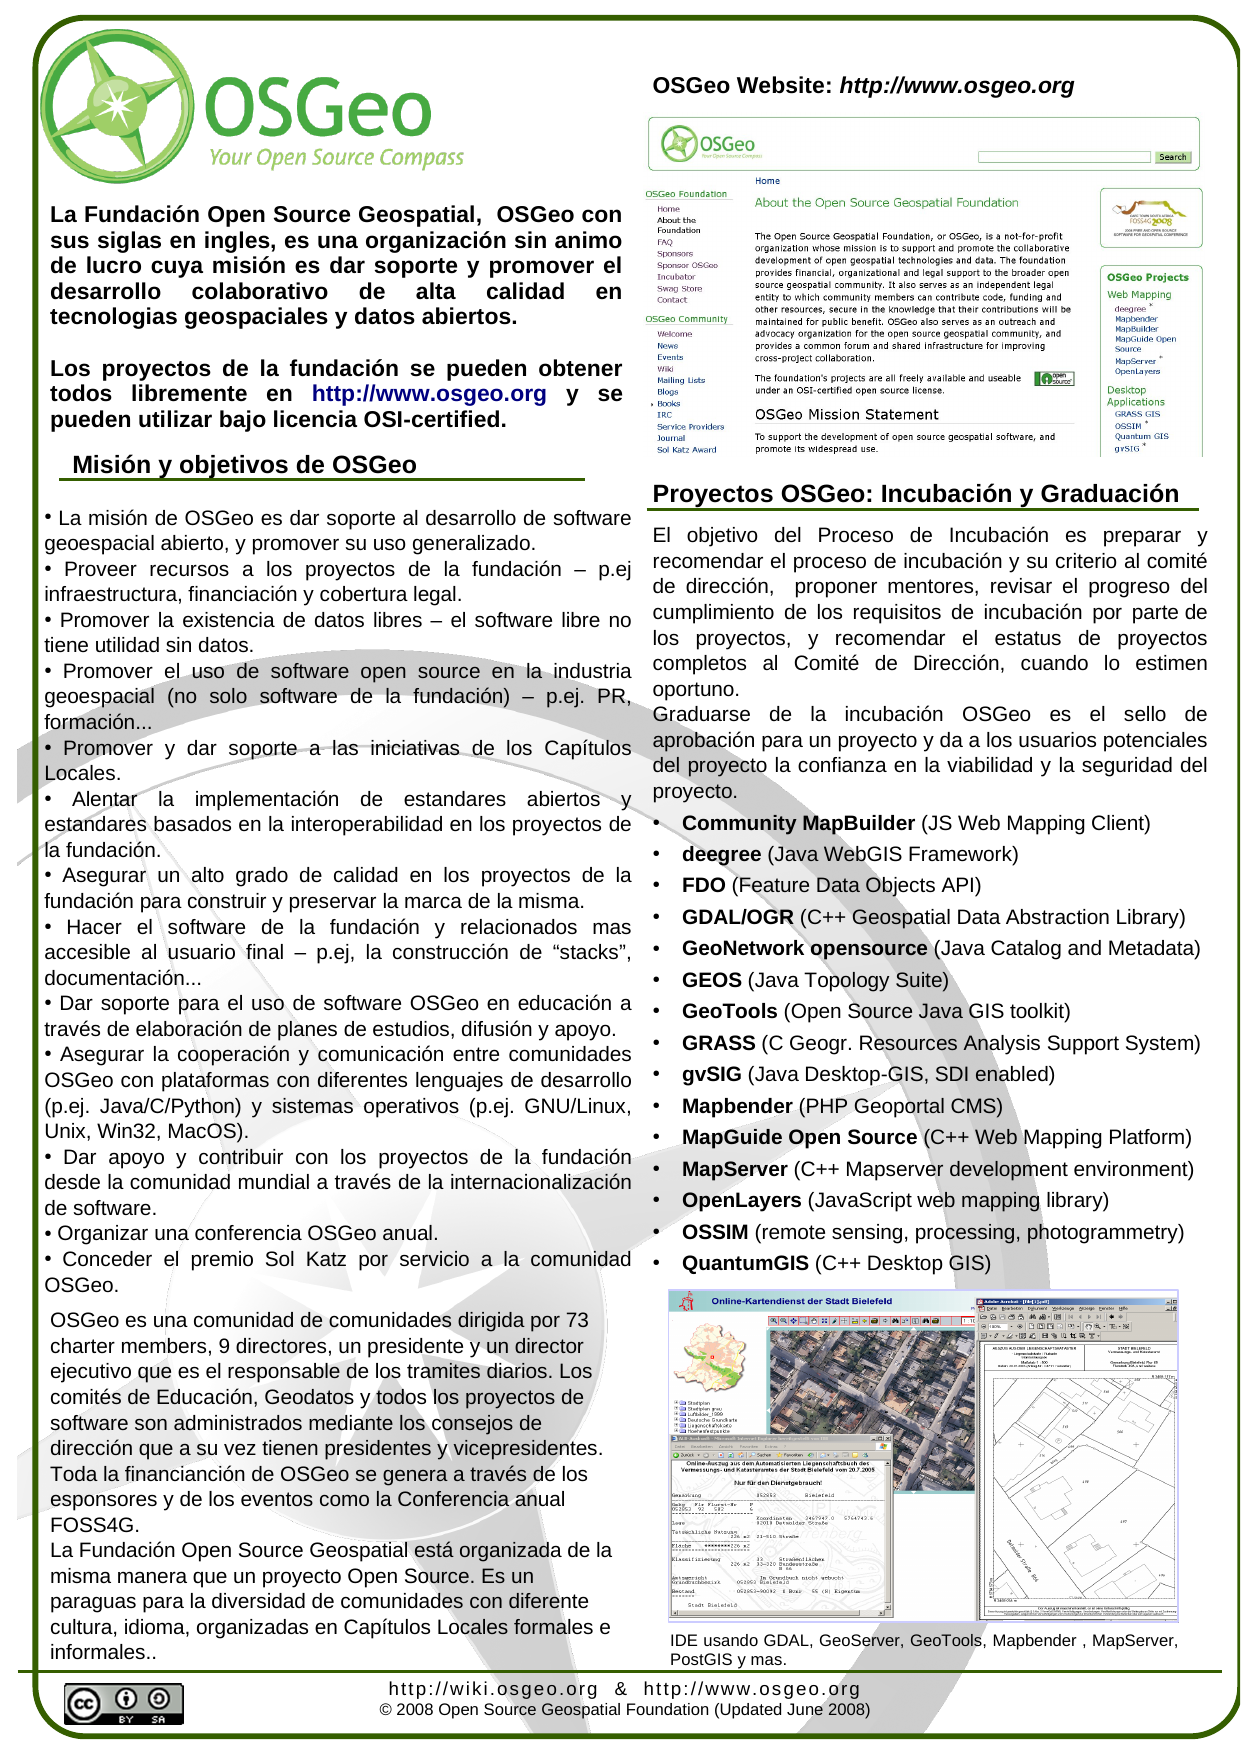

OSGeo Website: http://www.osgeo.org
La Fundación Open Source Geospatial, OSGeo con sus siglas en ingles, es una organización sin animo de lucro cuya misión es dar soporte y promover el desarrollo colaborativo de alta calidad en tecnologias geospaciales y datos abiertos.
Los proyectos de la fundación se pueden obtener todos libremente en http://www.osgeo.org y se pueden utilizar bajo licencia OSI-certified.
 Misión y objetivos de OSGeo
 La misión de OSGeo es dar soporte al desarrollo de software geoespacial abierto, y promover su uso generalizado.
 Proveer recursos a los proyectos de la fundación – p.ej infraestructura, financiación y cobertura legal.
 Promover la existencia de datos libres – el software libre no tiene utilidad sin datos.
 Promover el uso de software open source en la industria geoespacial (no solo software de la fundación) – p.ej. PR, formación...
 Promover y dar soporte a las iniciativas de los Capítulos Locales.
 Alentar la implementación de estandares abiertos y estandares basados en la interoperabilidad en los proyectos de la fundación.
 Asegurar un alto grado de calidad en los proyectos de la fundación para construir y preservar la marca de la misma.
 Hacer el software de la fundación y relacionados mas accesible al usuario final – p.ej, la construcción de “stacks”, documentación...
 Dar soporte para el uso de software OSGeo en educación a través de elaboración de planes de estudios, difusión y apoyo.
 Asegurar la cooperación y comunicación entre comunidades OSGeo con plataformas con diferentes lenguajes de desarrollo (p.ej. Java/C/Python) y sistemas operativos (p.ej. GNU/Linux, Unix, Win32, MacOS).
 Dar apoyo y contribuir con los proyectos de la fundación desde la comunidad mundial a través de la internacionalización de software.
 Organizar una conferencia OSGeo anual.
 Conceder el premio Sol Katz por servicio a la comunidad OSGeo.
Proyectos OSGeo: Incubación y Graduación
El objetivo del Proceso de Incubación es preparar y recomendar el proceso de incubación y su criterio al comité de dirección, proponer mentores, revisar el progreso del cumplimiento de los requisitos de incubación por parte de los proyectos, y recomendar el estatus de proyectos completos al Comité de Dirección, cuando lo estimen oportuno.
Graduarse de la incubación OSGeo es el sello de aprobación para un proyecto y da a los usuarios potenciales del proyecto la confianza en la viabilidad y la seguridad del proyecto.
Community MapBuilder (JS Web Mapping Client)
deegree (Java WebGIS Framework)
FDO (Feature Data Objects API)
GDAL/OGR (C++ Geospatial Data Abstraction Library)
GeoNetwork opensource (Java Catalog and Metadata)
GEOS (Java Topology Suite)
GeoTools (Open Source Java GIS toolkit)
GRASS (C Geogr. Resources Analysis Support System)
gvSIG (Java Desktop-GIS, SDI enabled)
Mapbender (PHP Geoportal CMS)
MapGuide Open Source (C++ Web Mapping Platform)
MapServer (C++ Mapserver development environment)
OpenLayers (JavaScript web mapping library)
OSSIM (remote sensing, processing, photogrammetry)
QuantumGIS (C++ Desktop GIS)
OSGeo es una comunidad de comunidades dirigida por 73 charter members, 9 directores, un presidente y un director ejecutivo que es el responsable de los tramites diarios. Los comités de Educación, Geodatos y todos los proyectos de software son administrados mediante los consejos de dirección que a su vez tienen presidentes y vicepresidentes. Toda la financianción de OSGeo se genera a través de los esponsores y de los eventos como la Conferencia anual FOSS4G.
La Fundación Open Source Geospatial está organizada de la misma manera que un proyecto Open Source. Es un paraguas para la diversidad de comunidades con diferente cultura, idioma, organizadas en Capítulos Locales formales e informales..
IDE usando GDAL, GeoServer, GeoTools, Mapbender , MapServer, PostGIS y mas.
http://wiki.osgeo.org & http://www.osgeo.org
© 2008 Open Source Geospatial Foundation (Updated June 2008)